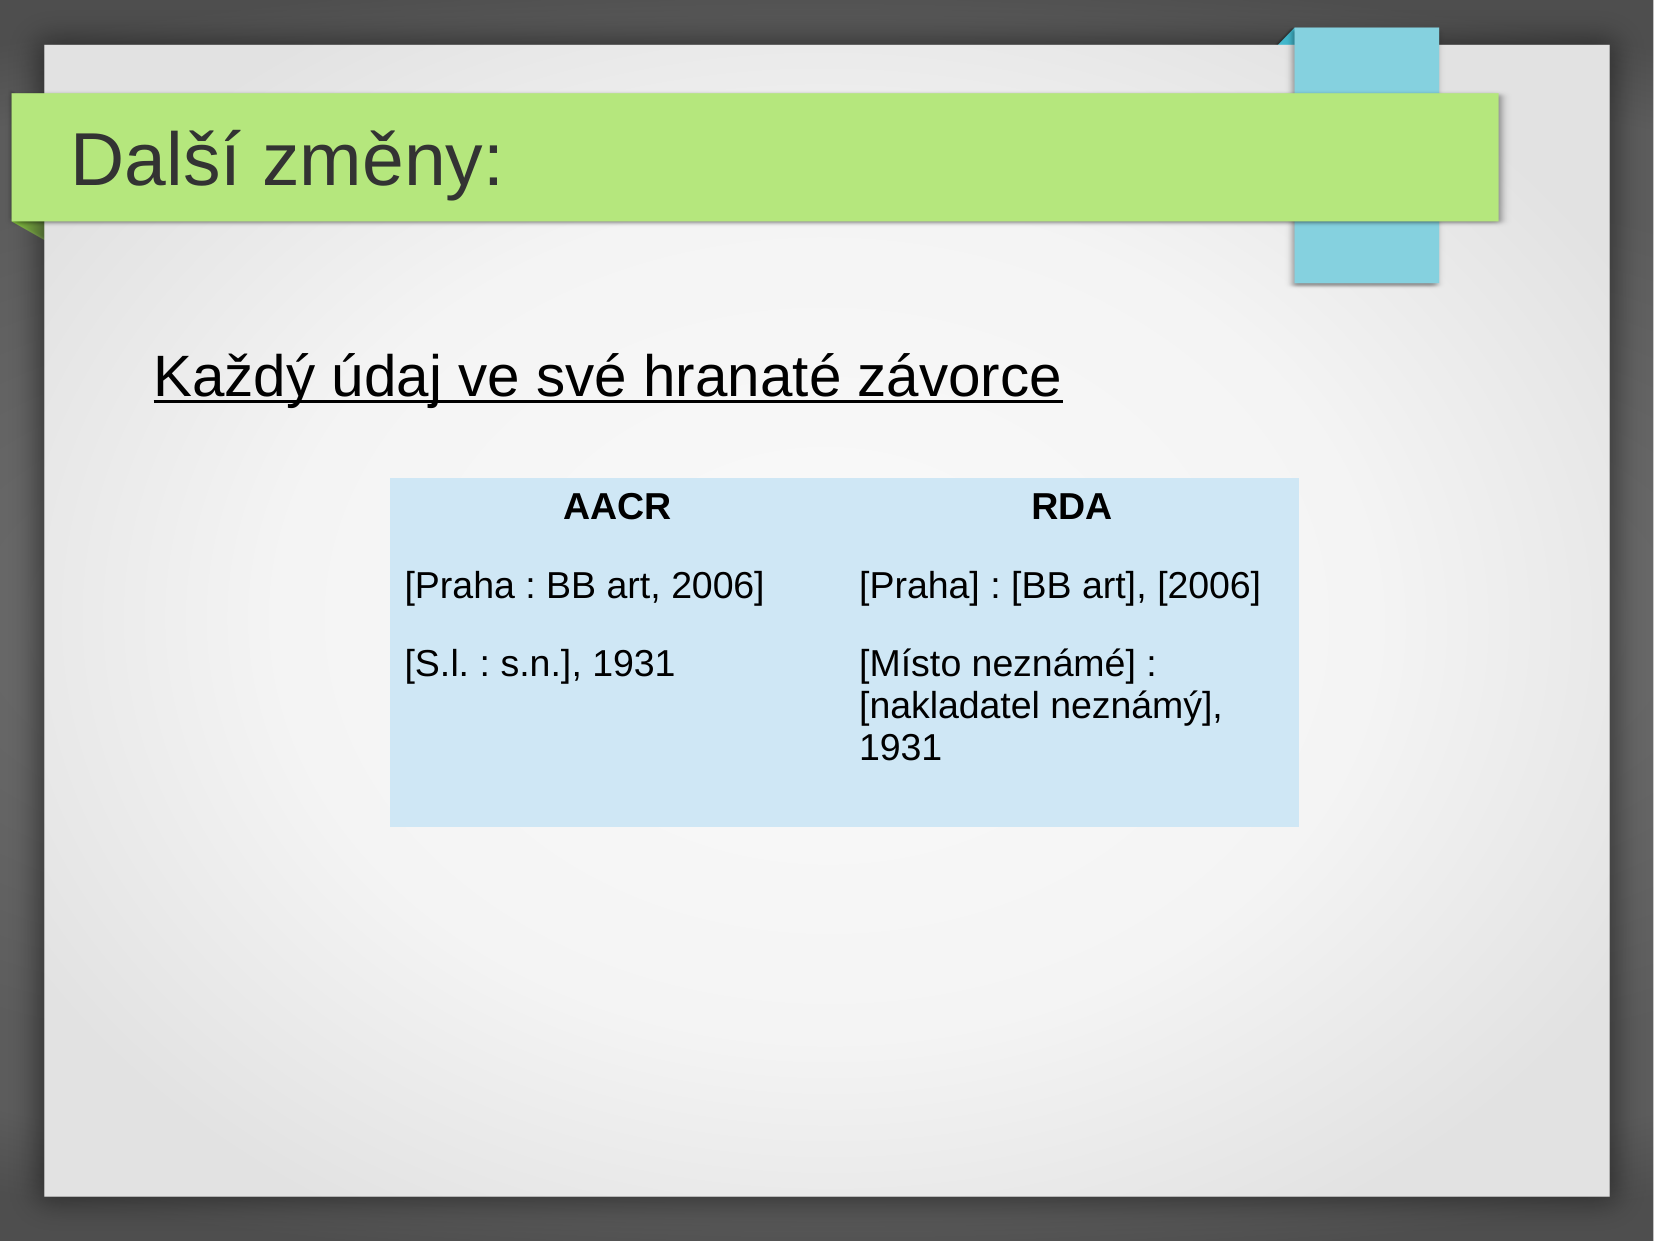

# Další změny:
Každý údaj ve své hranaté závorce
| AACR | RDA |
| --- | --- |
| [Praha : BB art, 2006] | [Praha] : [BB art], [2006] |
| [S.l. : s.n.], 1931 | [Místo neznámé] : [nakladatel neznámý], 1931 |